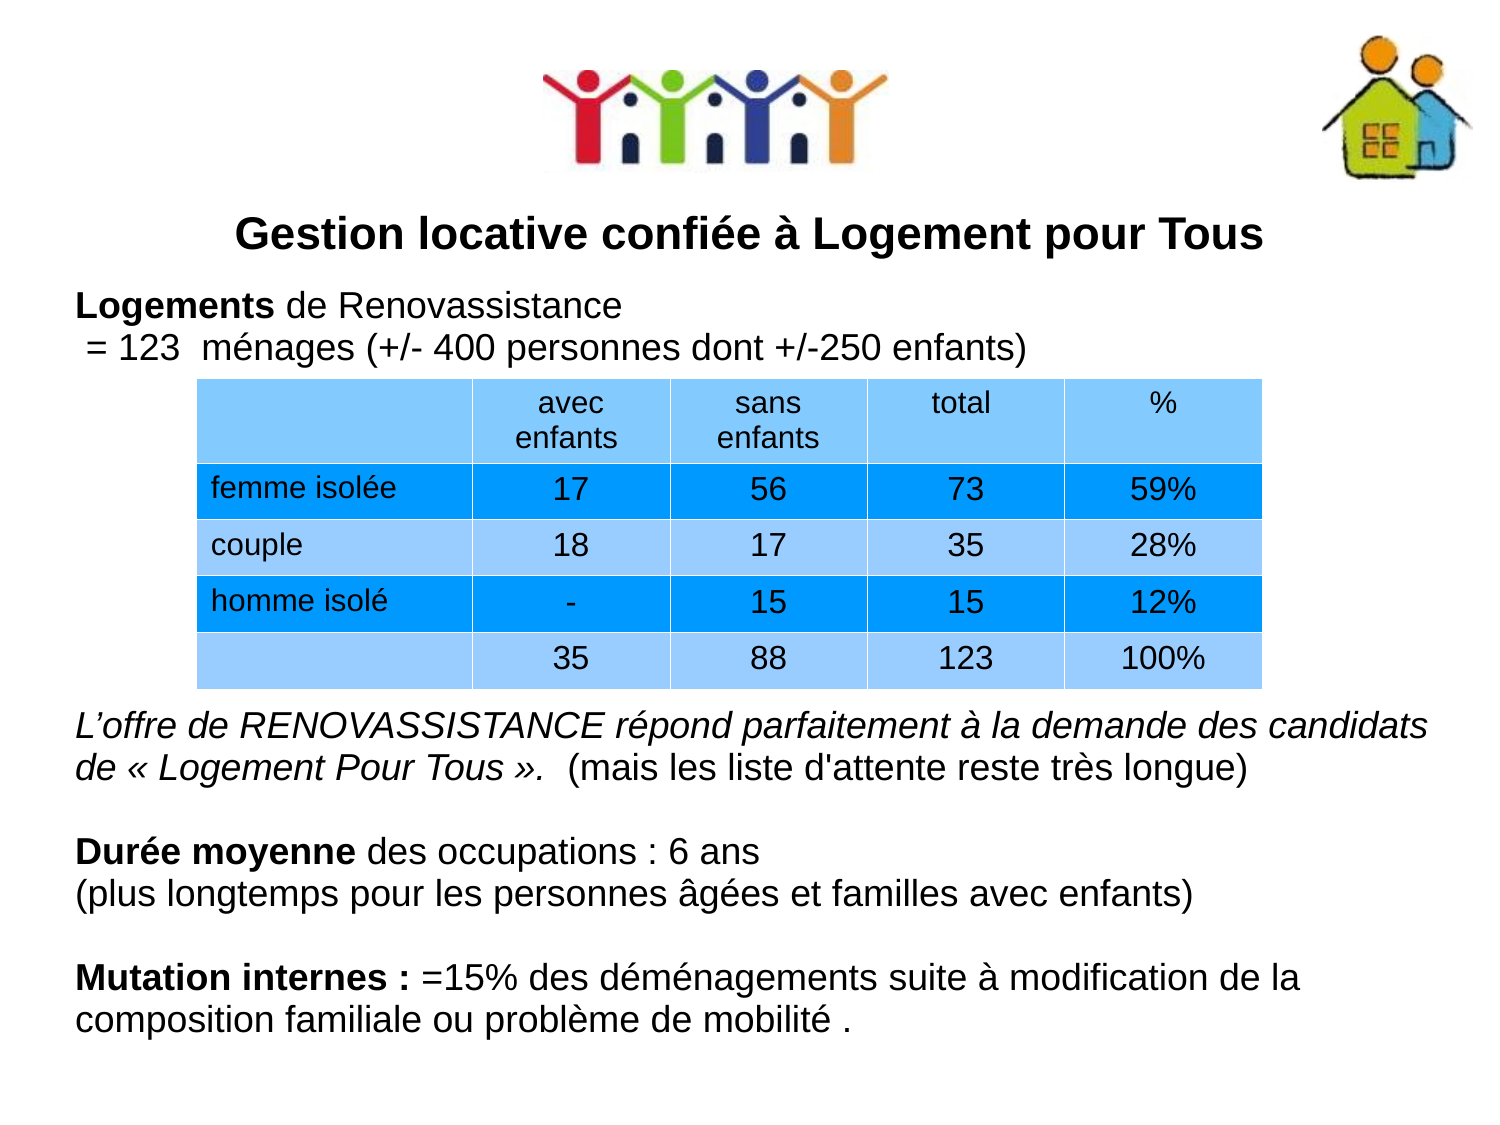

Gestion locative confiée à Logement pour Tous
Logements de Renovassistance
 = 123 ménages (+/- 400 personnes dont +/-250 enfants)
L’offre de RENOVASSISTANCE répond parfaitement à la demande des candidats
de « Logement Pour Tous ».  (mais les liste d'attente reste très longue)
Durée moyenne des occupations : 6 ans
(plus longtemps pour les personnes âgées et familles avec enfants)
Mutation internes : =15% des déménagements suite à modification de la
composition familiale ou problème de mobilité .
| | avec enfants | sans enfants | total | % |
| --- | --- | --- | --- | --- |
| femme isolée | 17 | 56 | 73 | 59% |
| couple | 18 | 17 | 35 | 28% |
| homme isolé | - | 15 | 15 | 12% |
| | 35 | 88 | 123 | 100% |